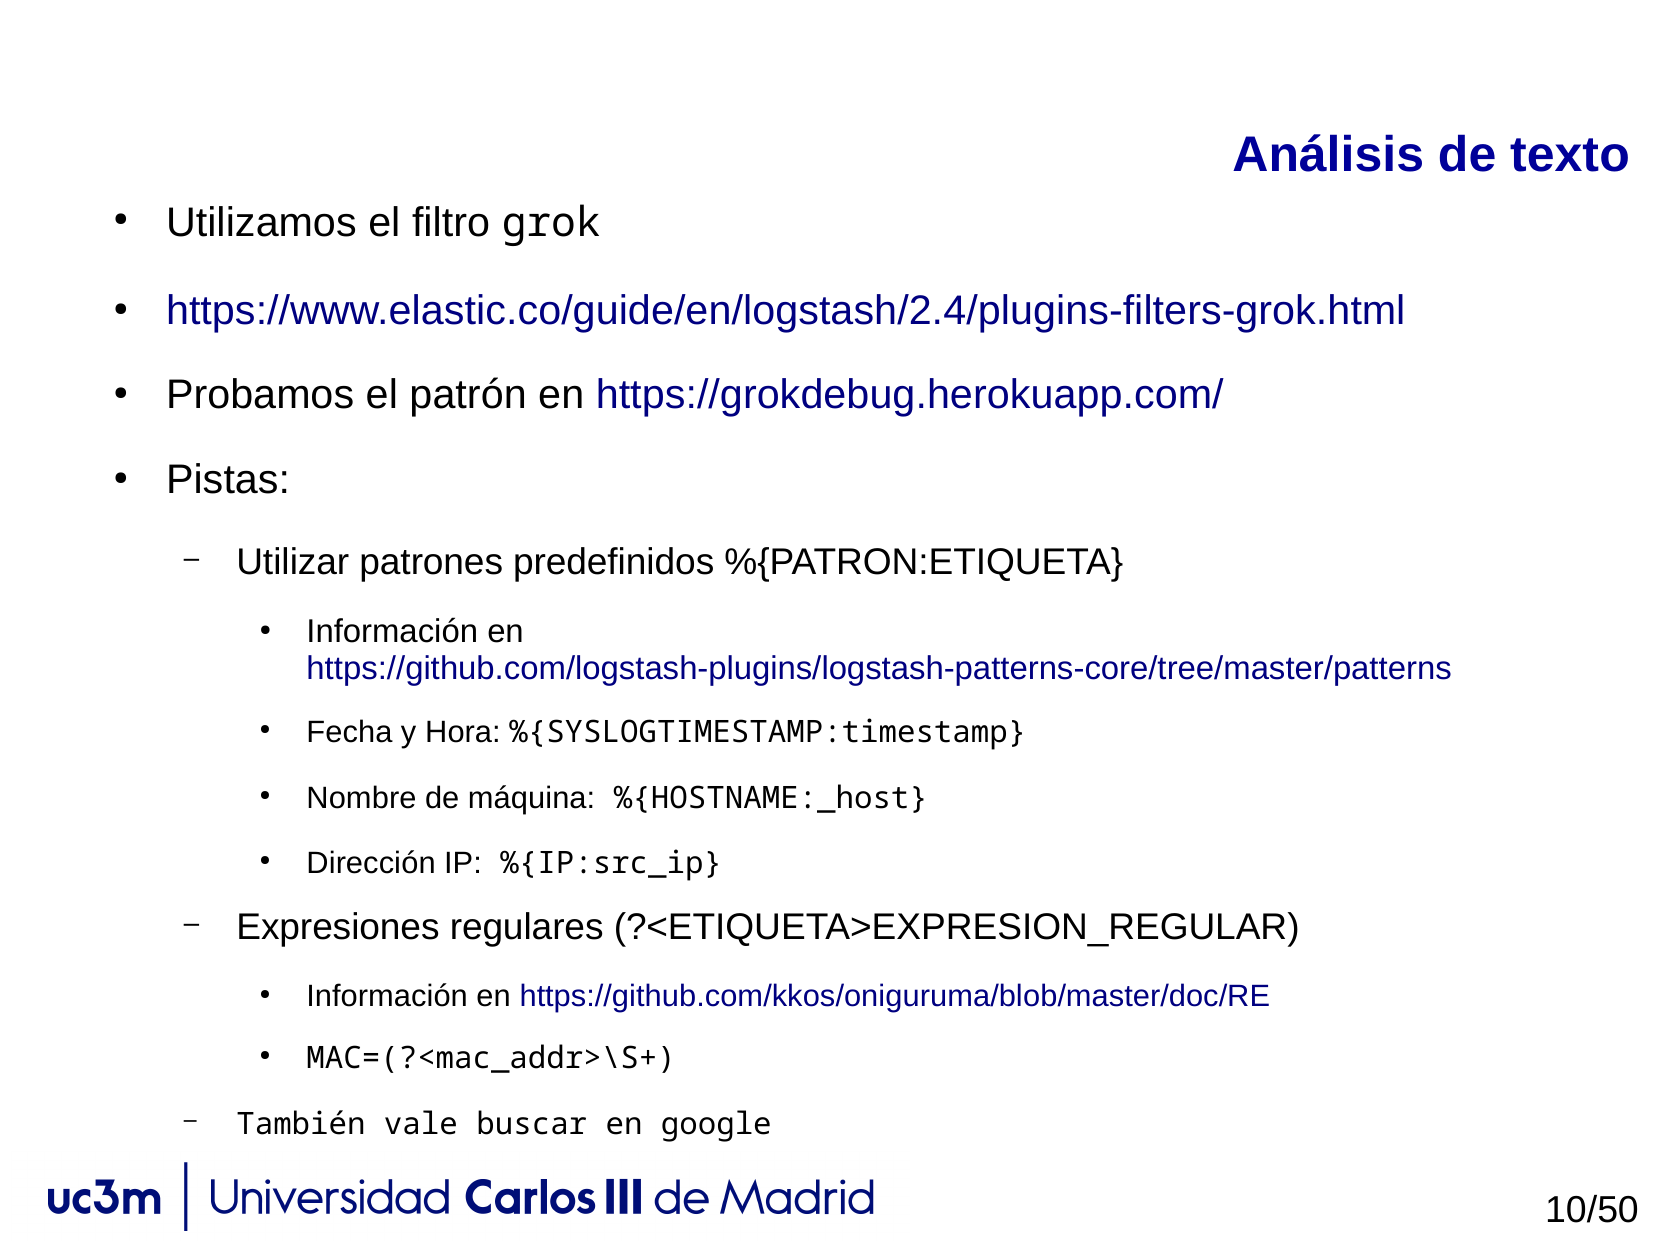

# Análisis de texto
Utilizamos el filtro grok
https://www.elastic.co/guide/en/logstash/2.4/plugins-filters-grok.html
Probamos el patrón en https://grokdebug.herokuapp.com/
Pistas:
Utilizar patrones predefinidos %{PATRON:ETIQUETA}
Información en https://github.com/logstash-plugins/logstash-patterns-core/tree/master/patterns
Fecha y Hora: %{SYSLOGTIMESTAMP:timestamp}
Nombre de máquina: %{HOSTNAME:_host}
Dirección IP: %{IP:src_ip}
Expresiones regulares (?<ETIQUETA>EXPRESION_REGULAR)
Información en https://github.com/kkos/oniguruma/blob/master/doc/RE
MAC=(?<mac_addr>\S+)
También vale buscar en google